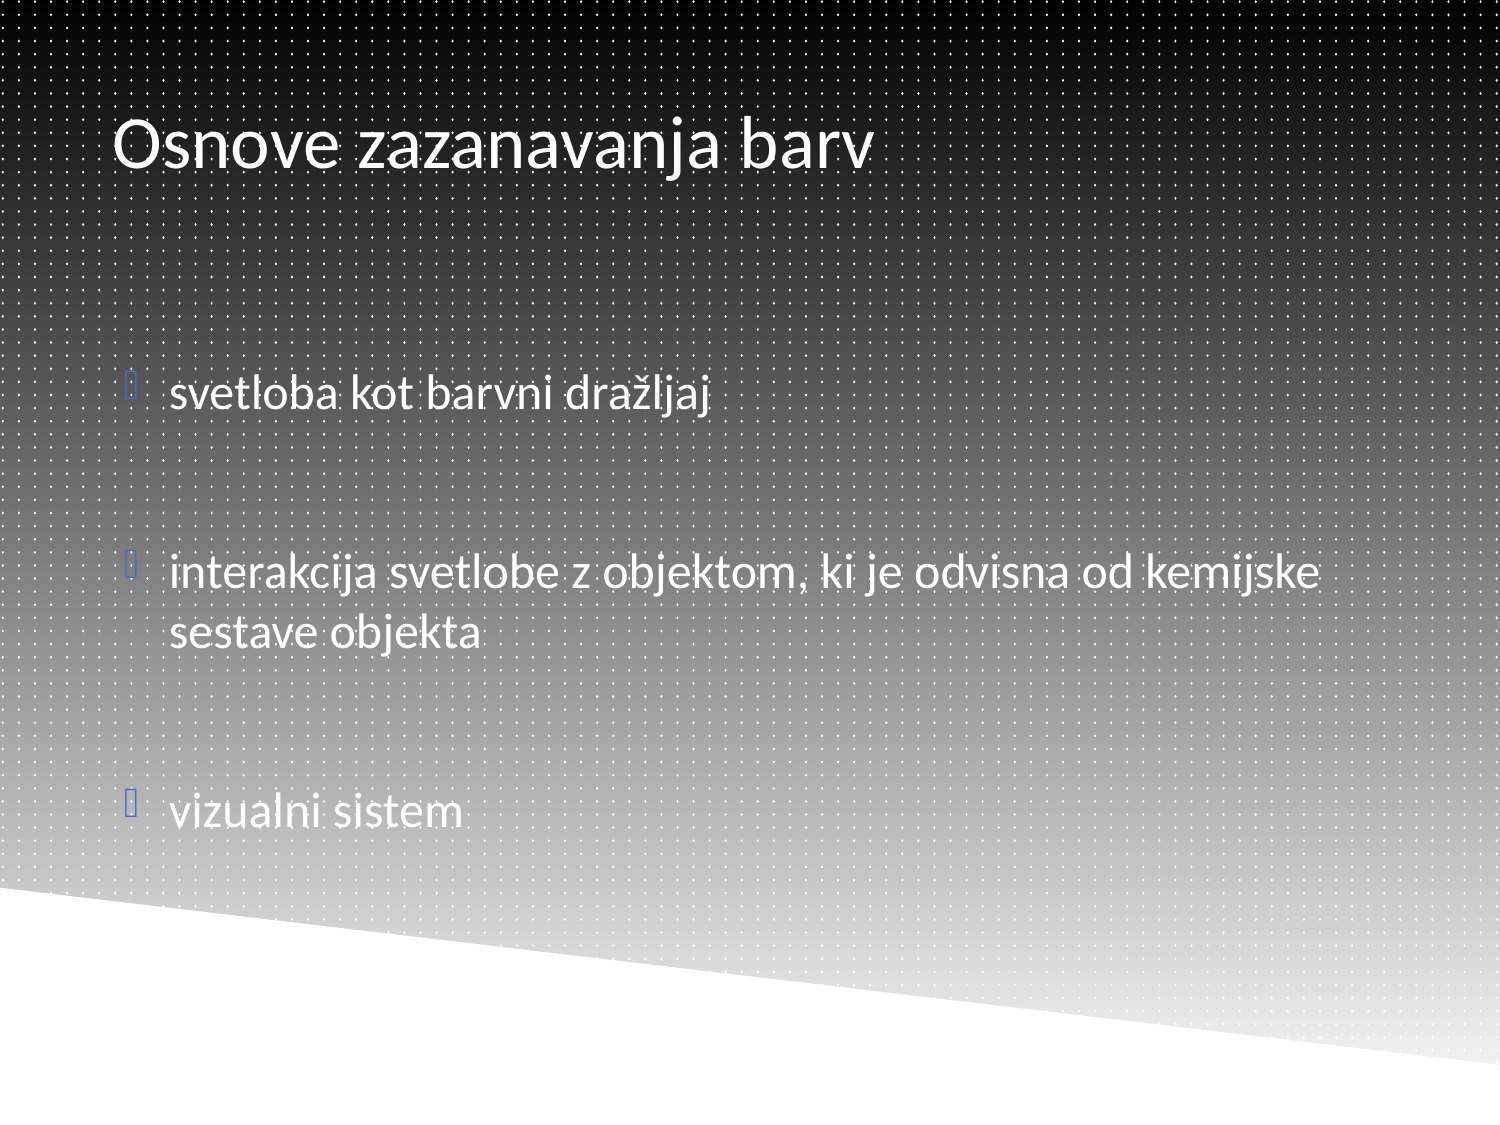

# Osnove zazanavanja barv
svetloba kot barvni dražljaj
interakcija svetlobe z objektom, ki je odvisna od kemijske sestave objekta
vizualni sistem